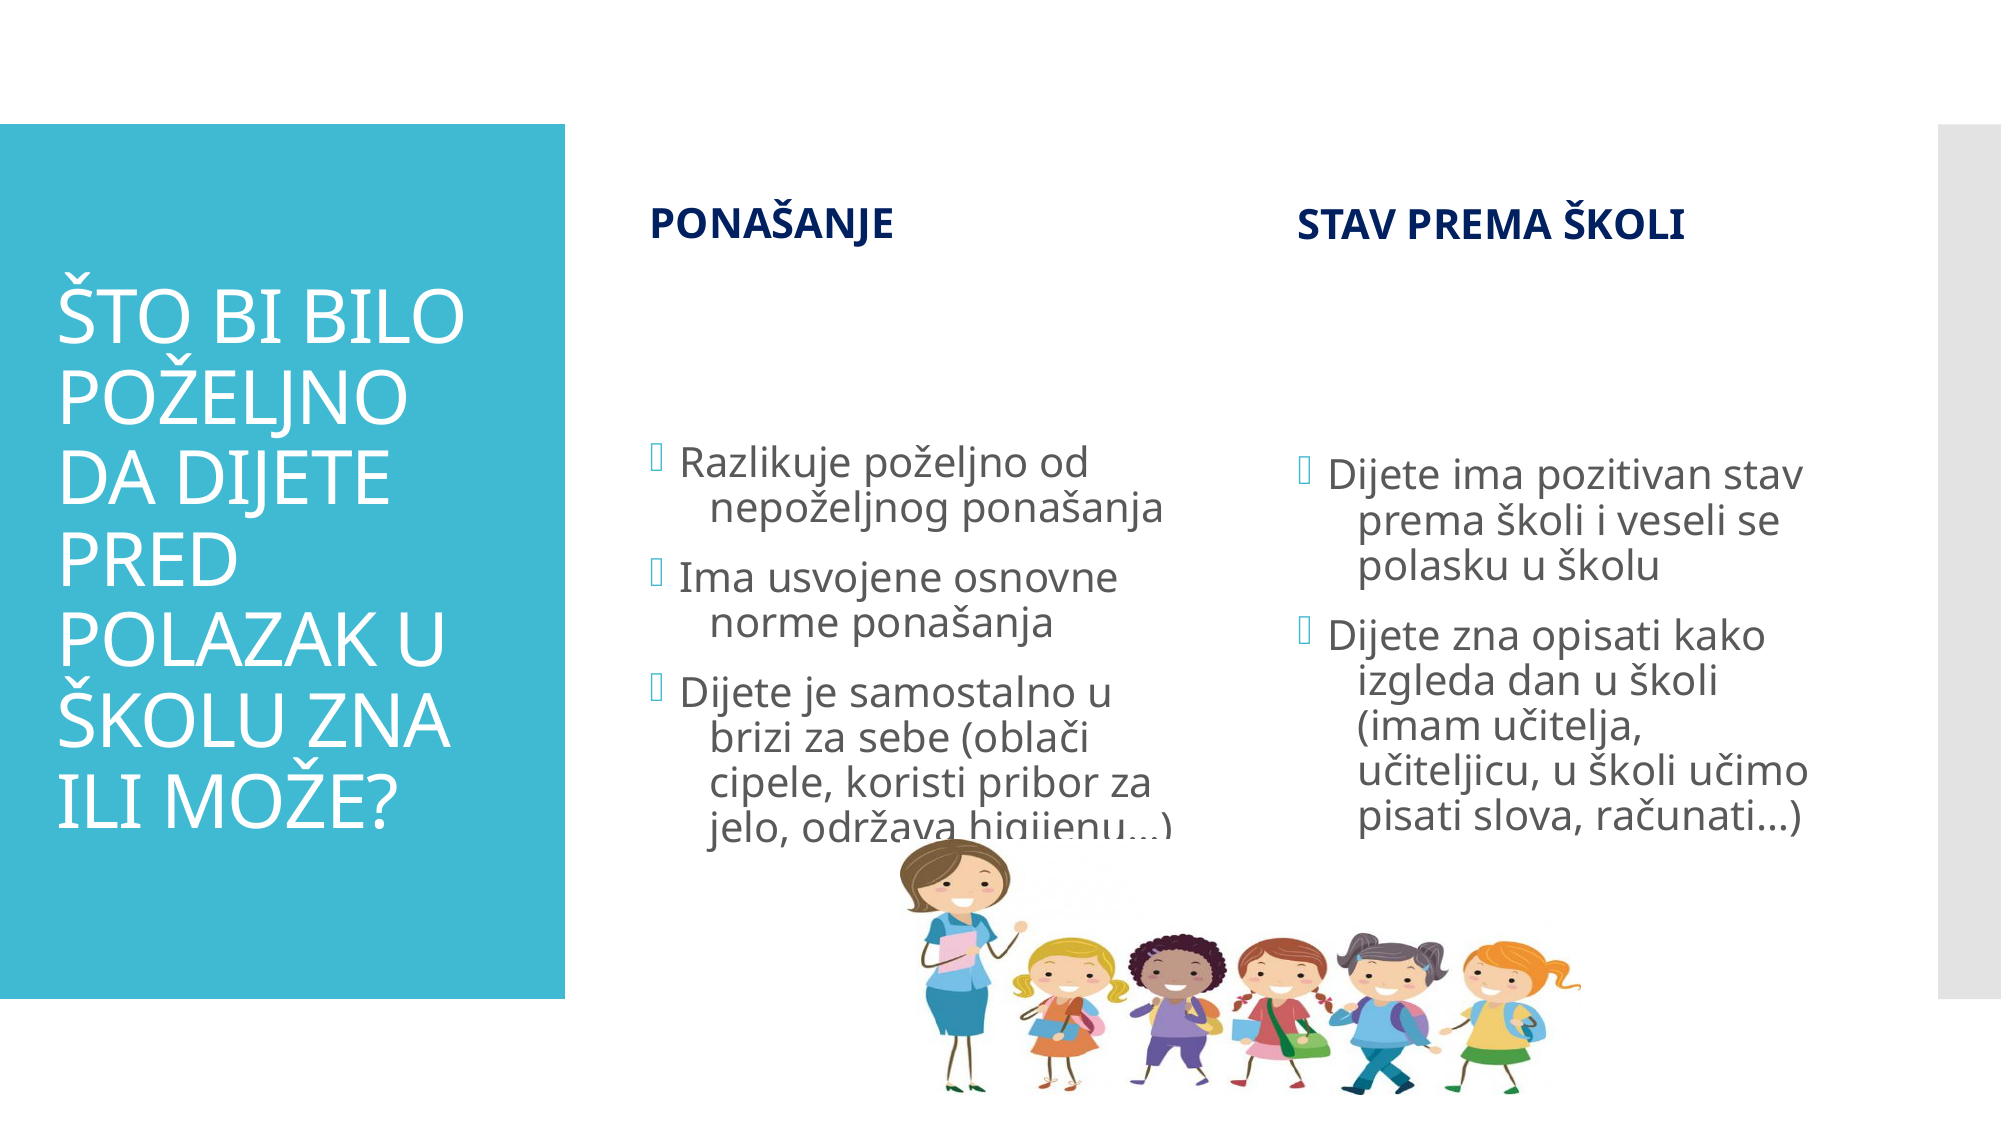

PONAŠANJE
STAV PREMA ŠKOLI
# ŠTO BI BILO POŽELJNO DA DIJETE PRED POLAZAK U ŠKOLU ZNA ILI MOŽE?
Razlikuje poželjno od nepoželjnog ponašanja
Ima usvojene osnovne norme ponašanja
Dijete je samostalno u brizi za sebe (oblači cipele, koristi pribor za jelo, održava higijenu…)
Dijete ima pozitivan stav prema školi i veseli se polasku u školu
Dijete zna opisati kako izgleda dan u školi (imam učitelja, učiteljicu, u školi učimo pisati slova, računati…)